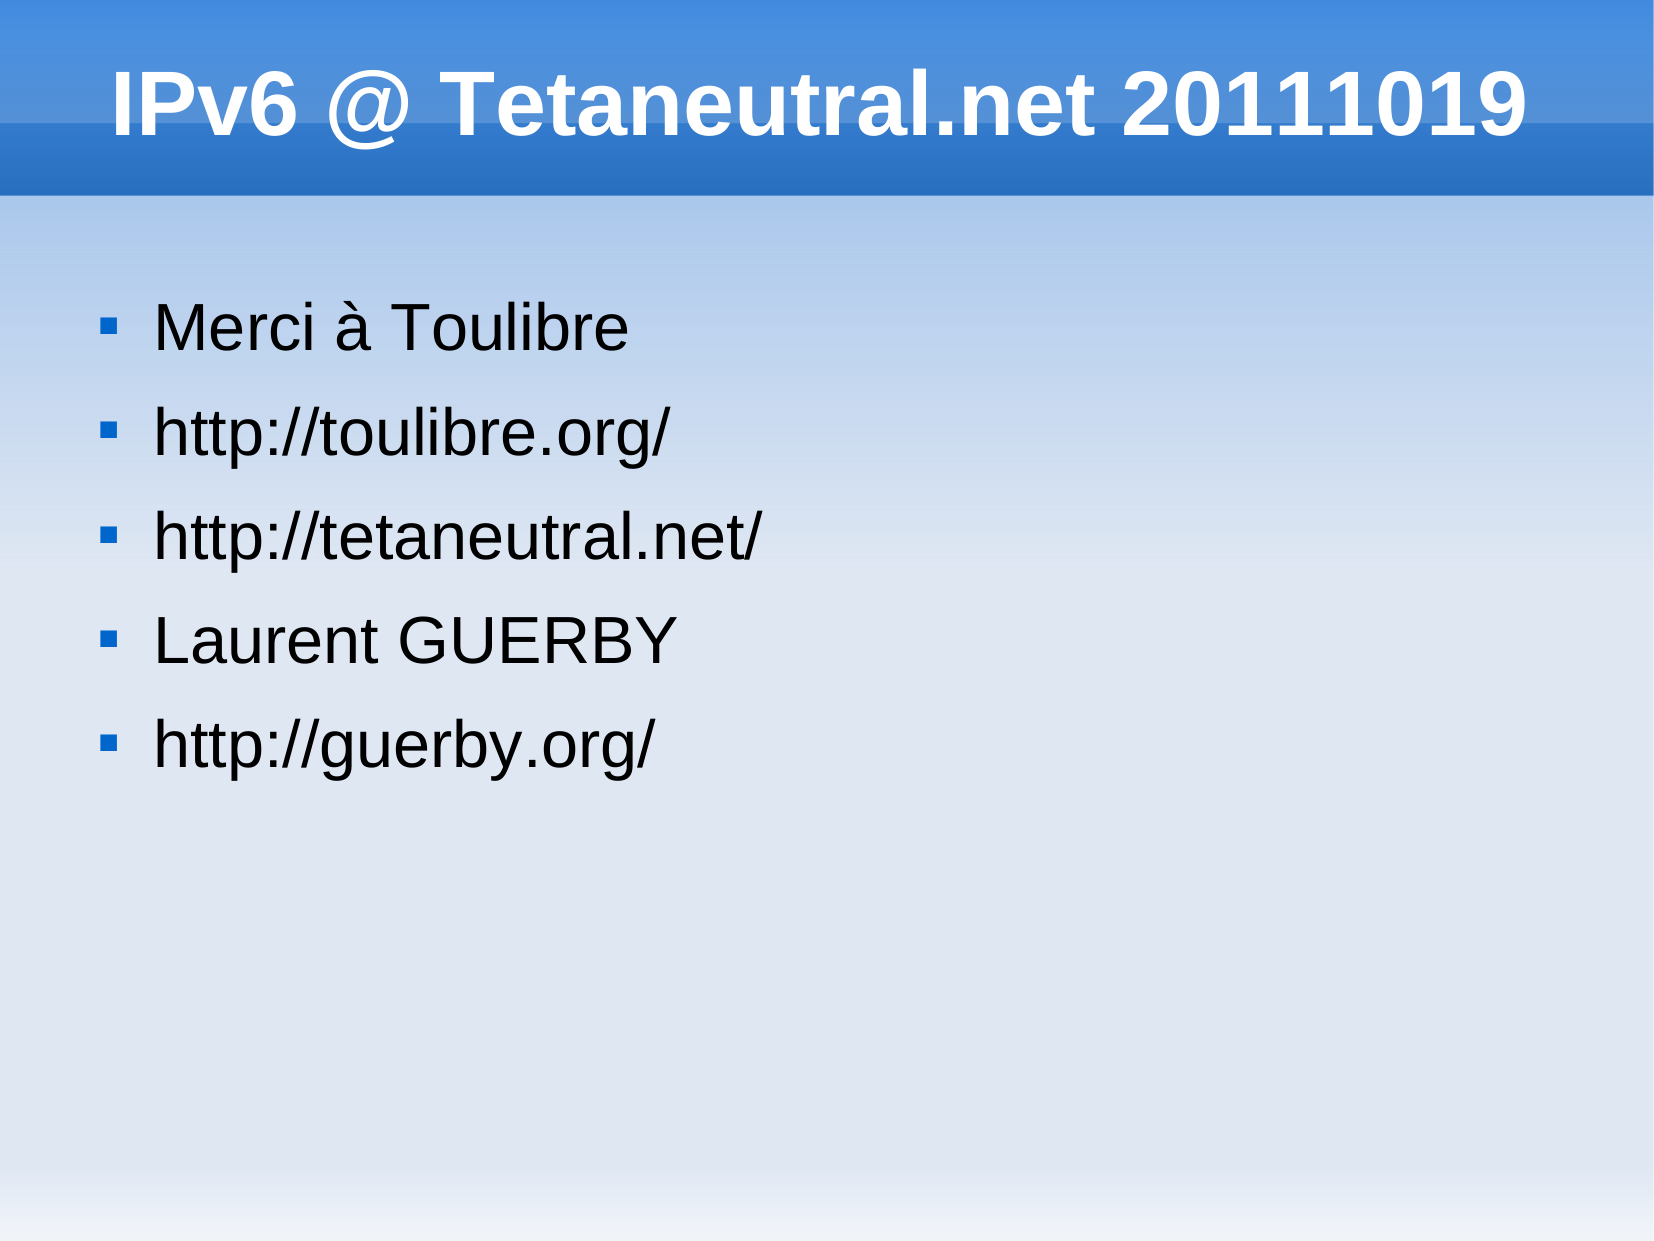

# IPv6 @ Tetaneutral.net 20111019
Merci à Toulibre
http://toulibre.org/
http://tetaneutral.net/
Laurent GUERBY
http://guerby.org/